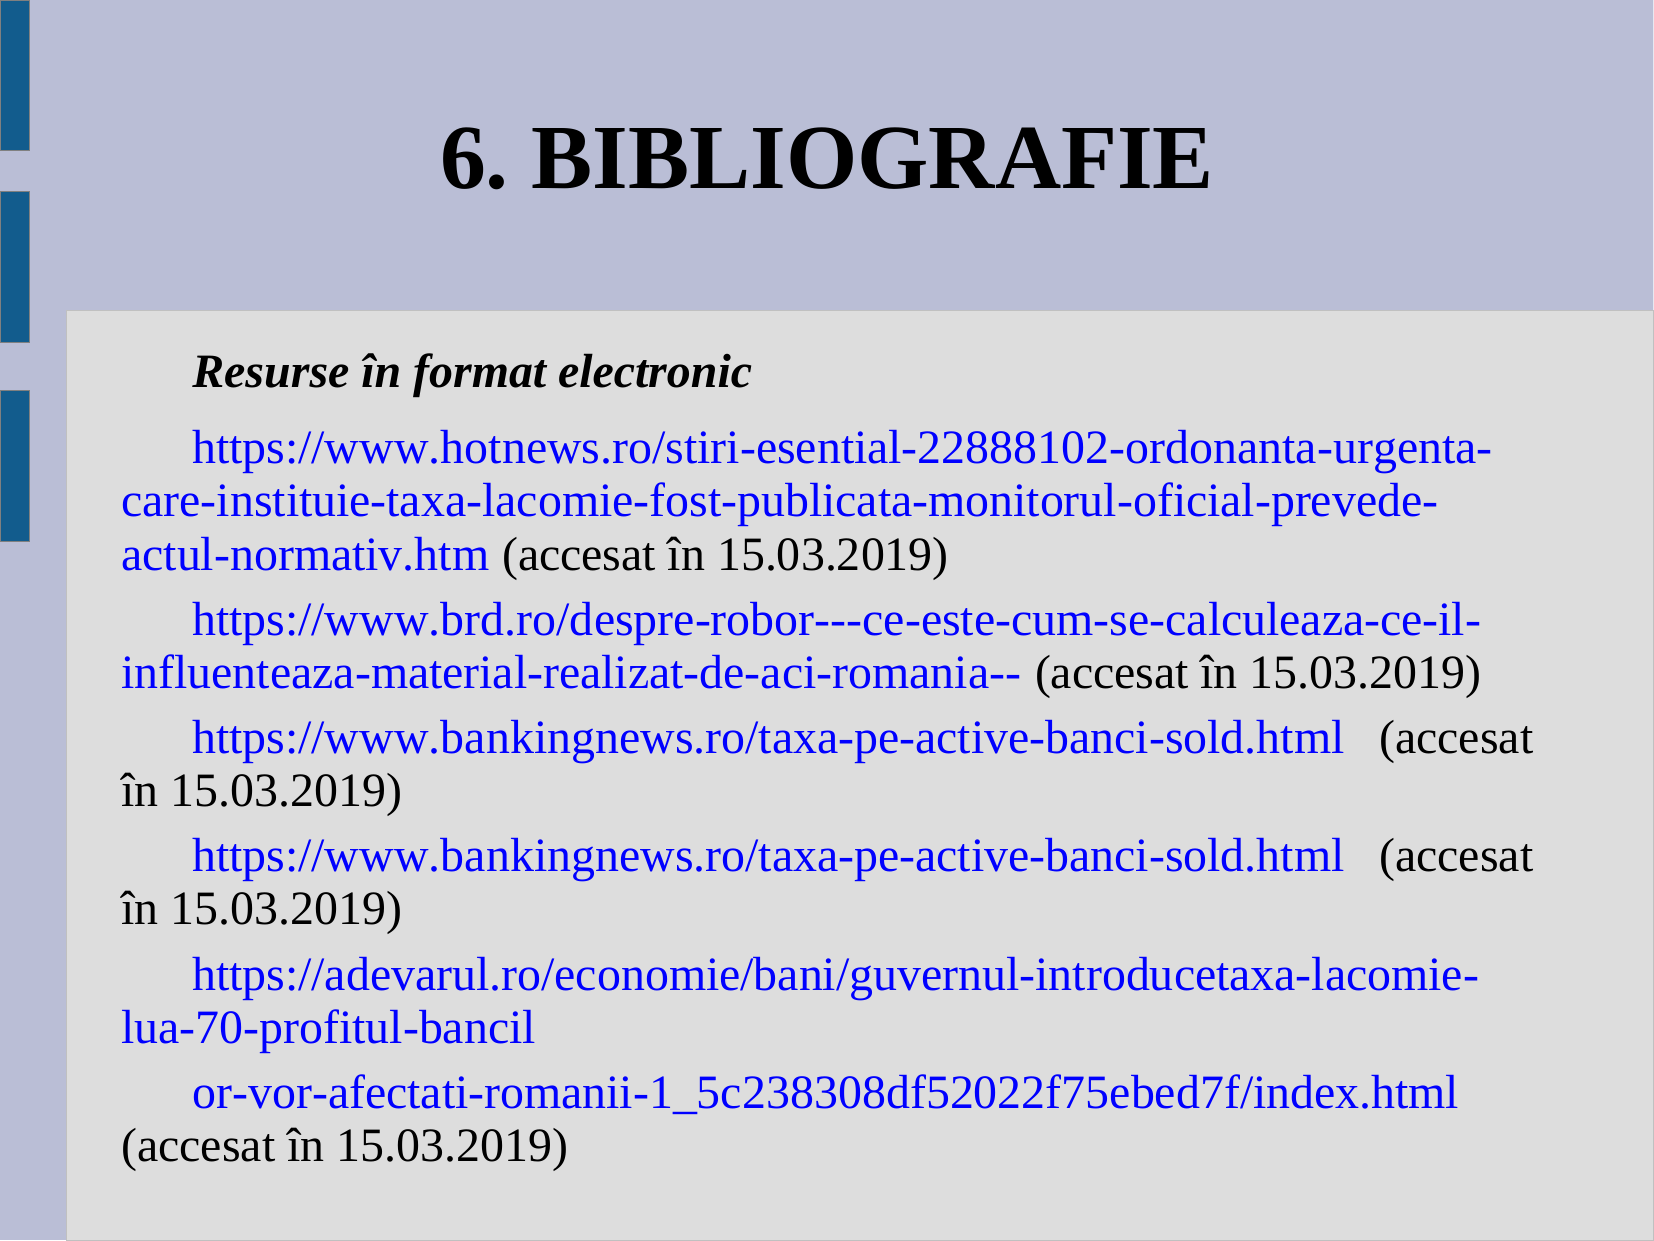

6. BIBLIOGRAFIE
# Resurse în format electronic
https://www.hotnews.ro/stiri-esential-22888102-ordonanta-urgenta-care-instituie-taxa-lacomie-fost-publicata-monitorul-oficial-prevede-actul-normativ.htm (accesat în 15.03.2019)
https://www.brd.ro/despre-robor---ce-este-cum-se-calculeaza-ce-il-influenteaza-material-realizat-de-aci-romania-- (accesat în 15.03.2019)
https://www.bankingnews.ro/taxa-pe-active-banci-sold.html (accesat în 15.03.2019)
https://www.bankingnews.ro/taxa-pe-active-banci-sold.html (accesat în 15.03.2019)
https://adevarul.ro/economie/bani/guvernul-introducetaxa-lacomie-lua-70-profitul-bancil
or-vor-afectati-romanii-1_5c238308df52022f75ebed7f/index.html (accesat în 15.03.2019)